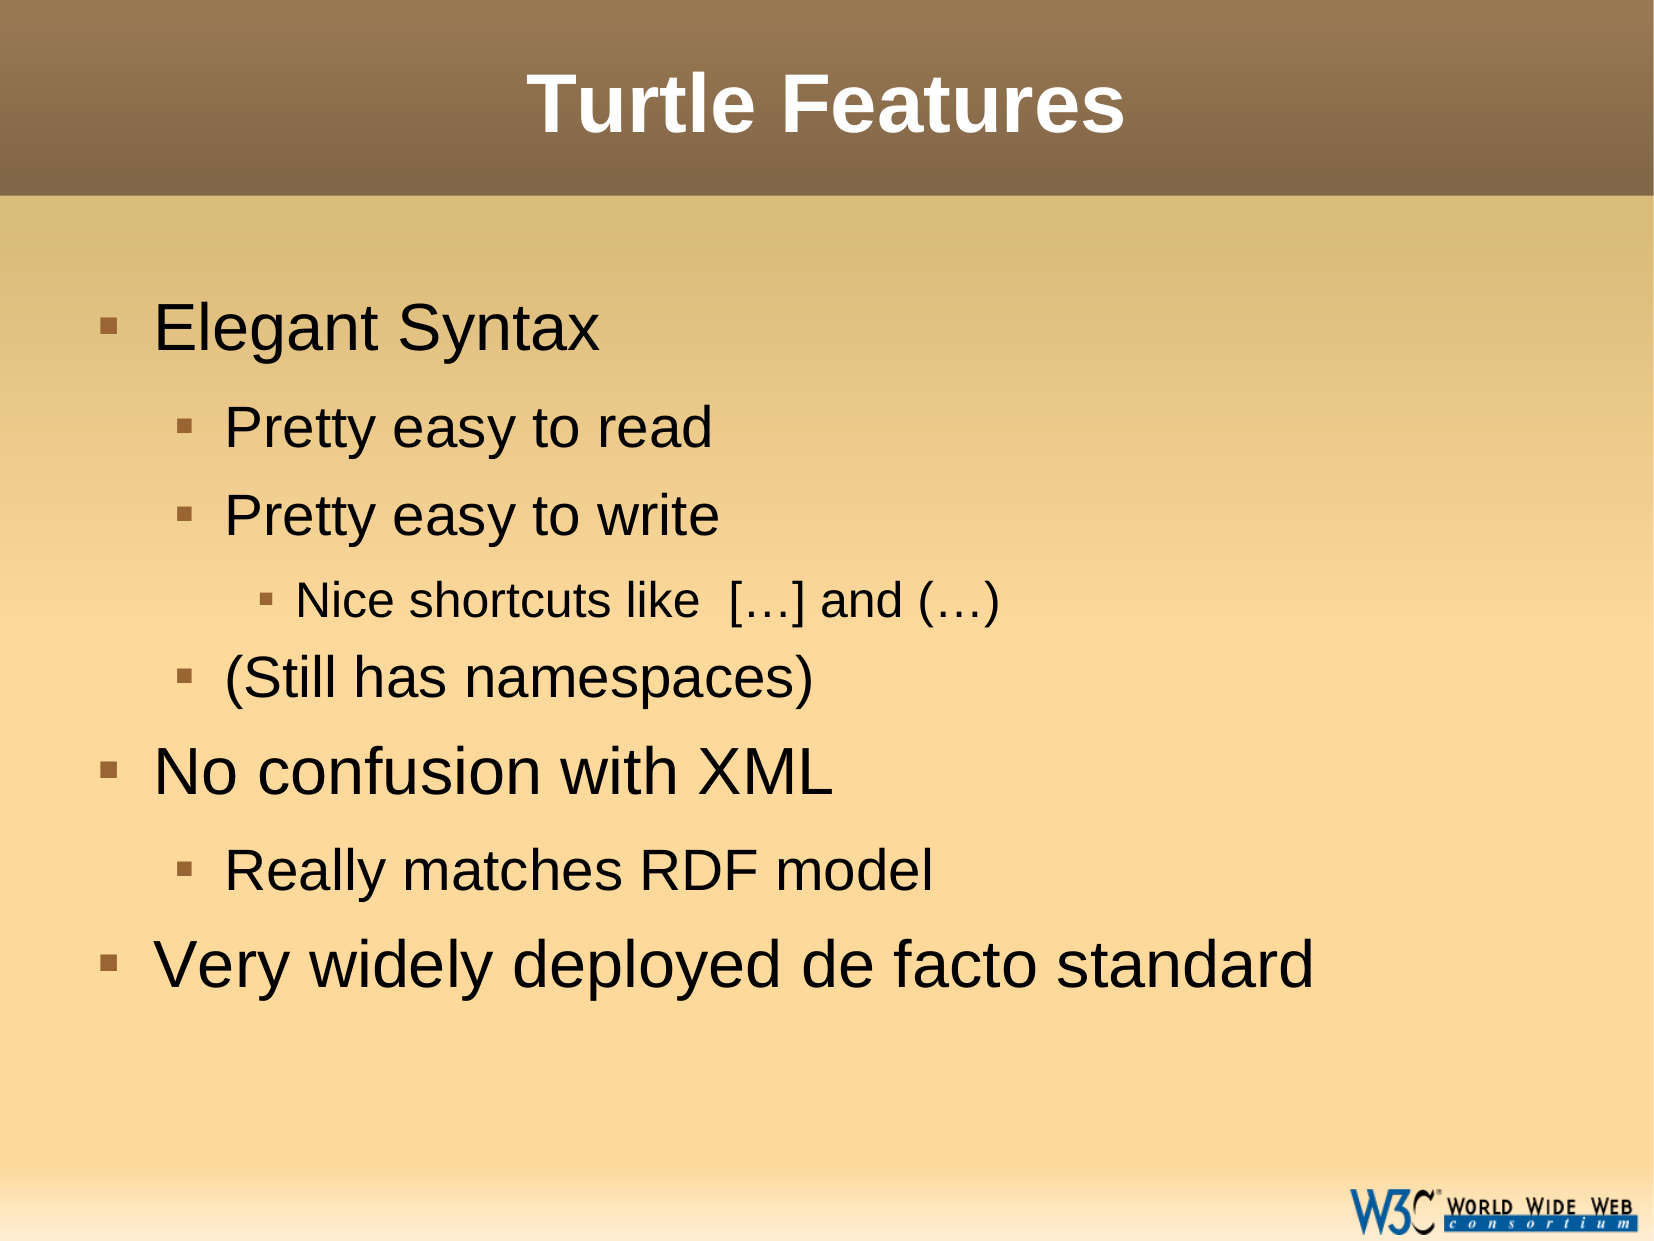

# Turtle Features
Elegant Syntax
Pretty easy to read
Pretty easy to write
Nice shortcuts like […] and (…)
(Still has namespaces)
No confusion with XML
Really matches RDF model
Very widely deployed de facto standard